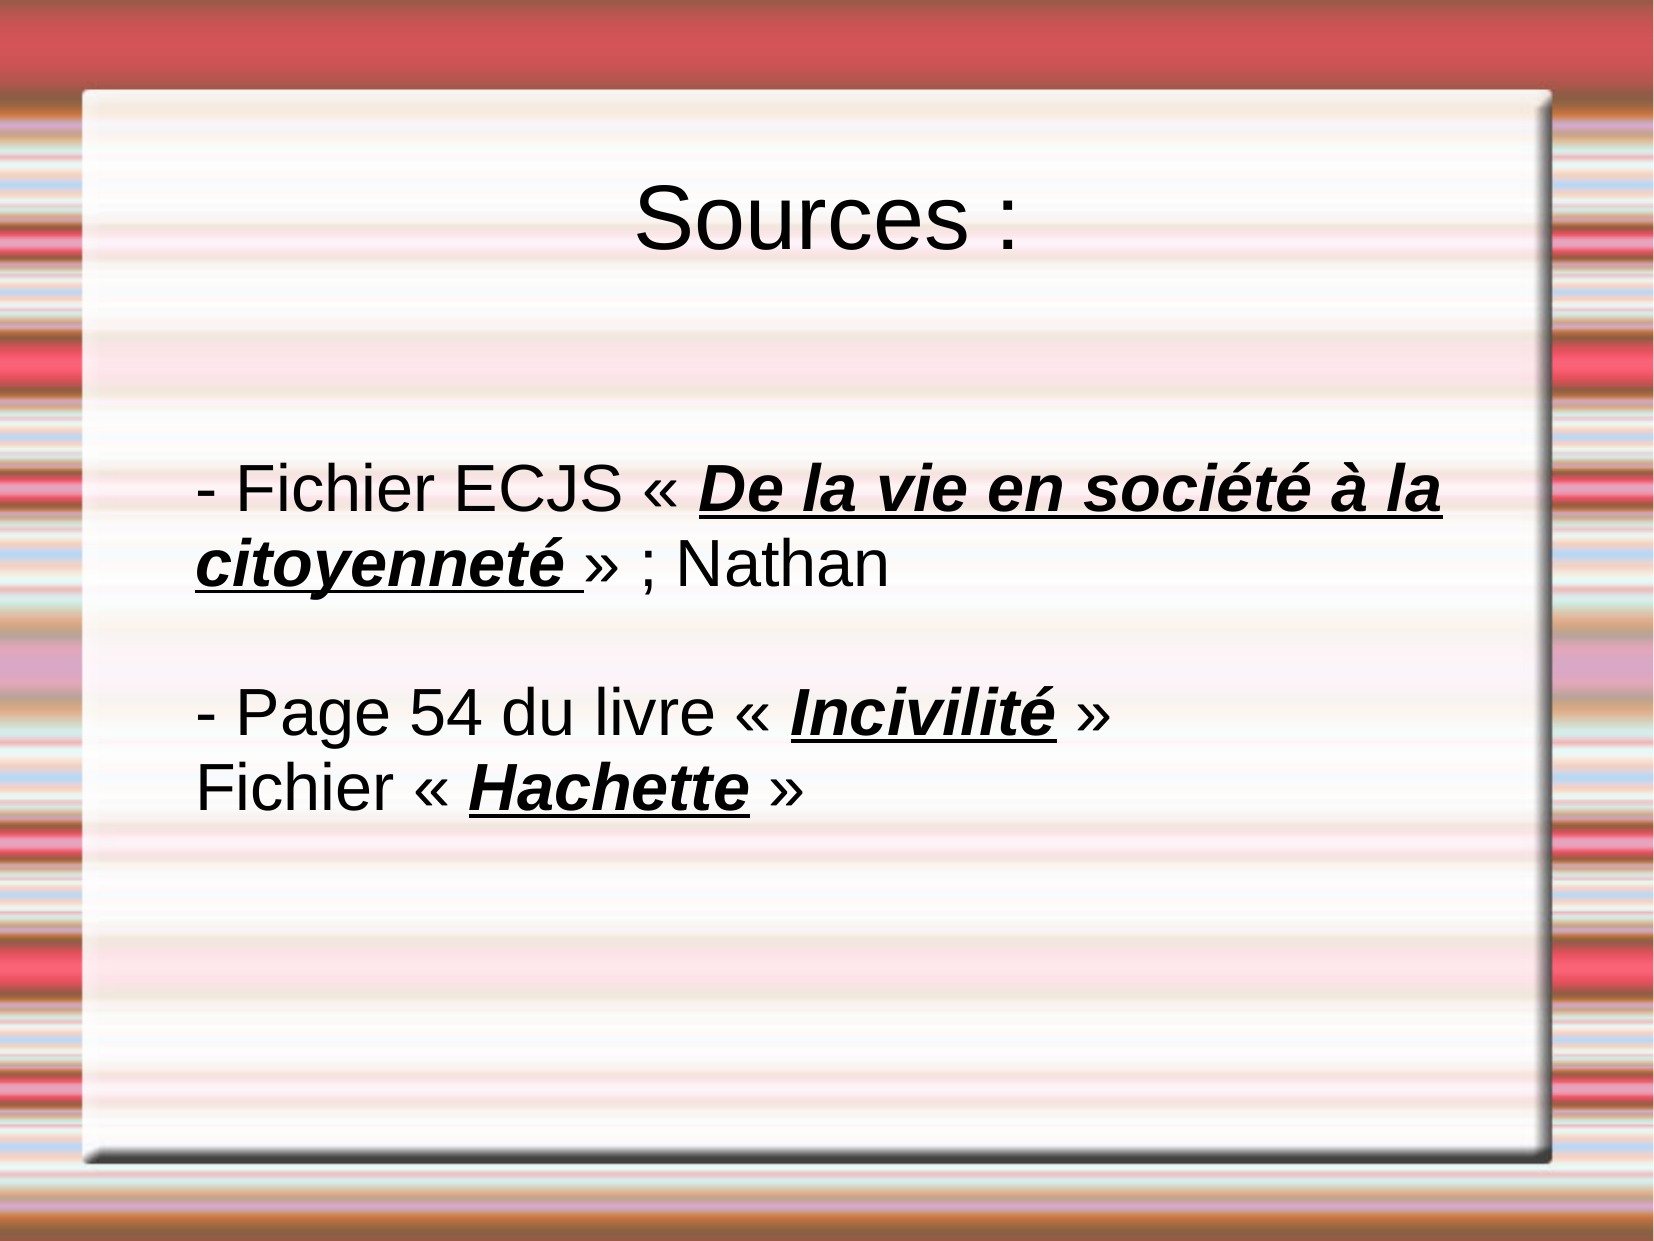

# Sources :
- Fichier ECJS « De la vie en société à la citoyenneté » ; Nathan
- Page 54 du livre « Incivilité »
Fichier « Hachette »